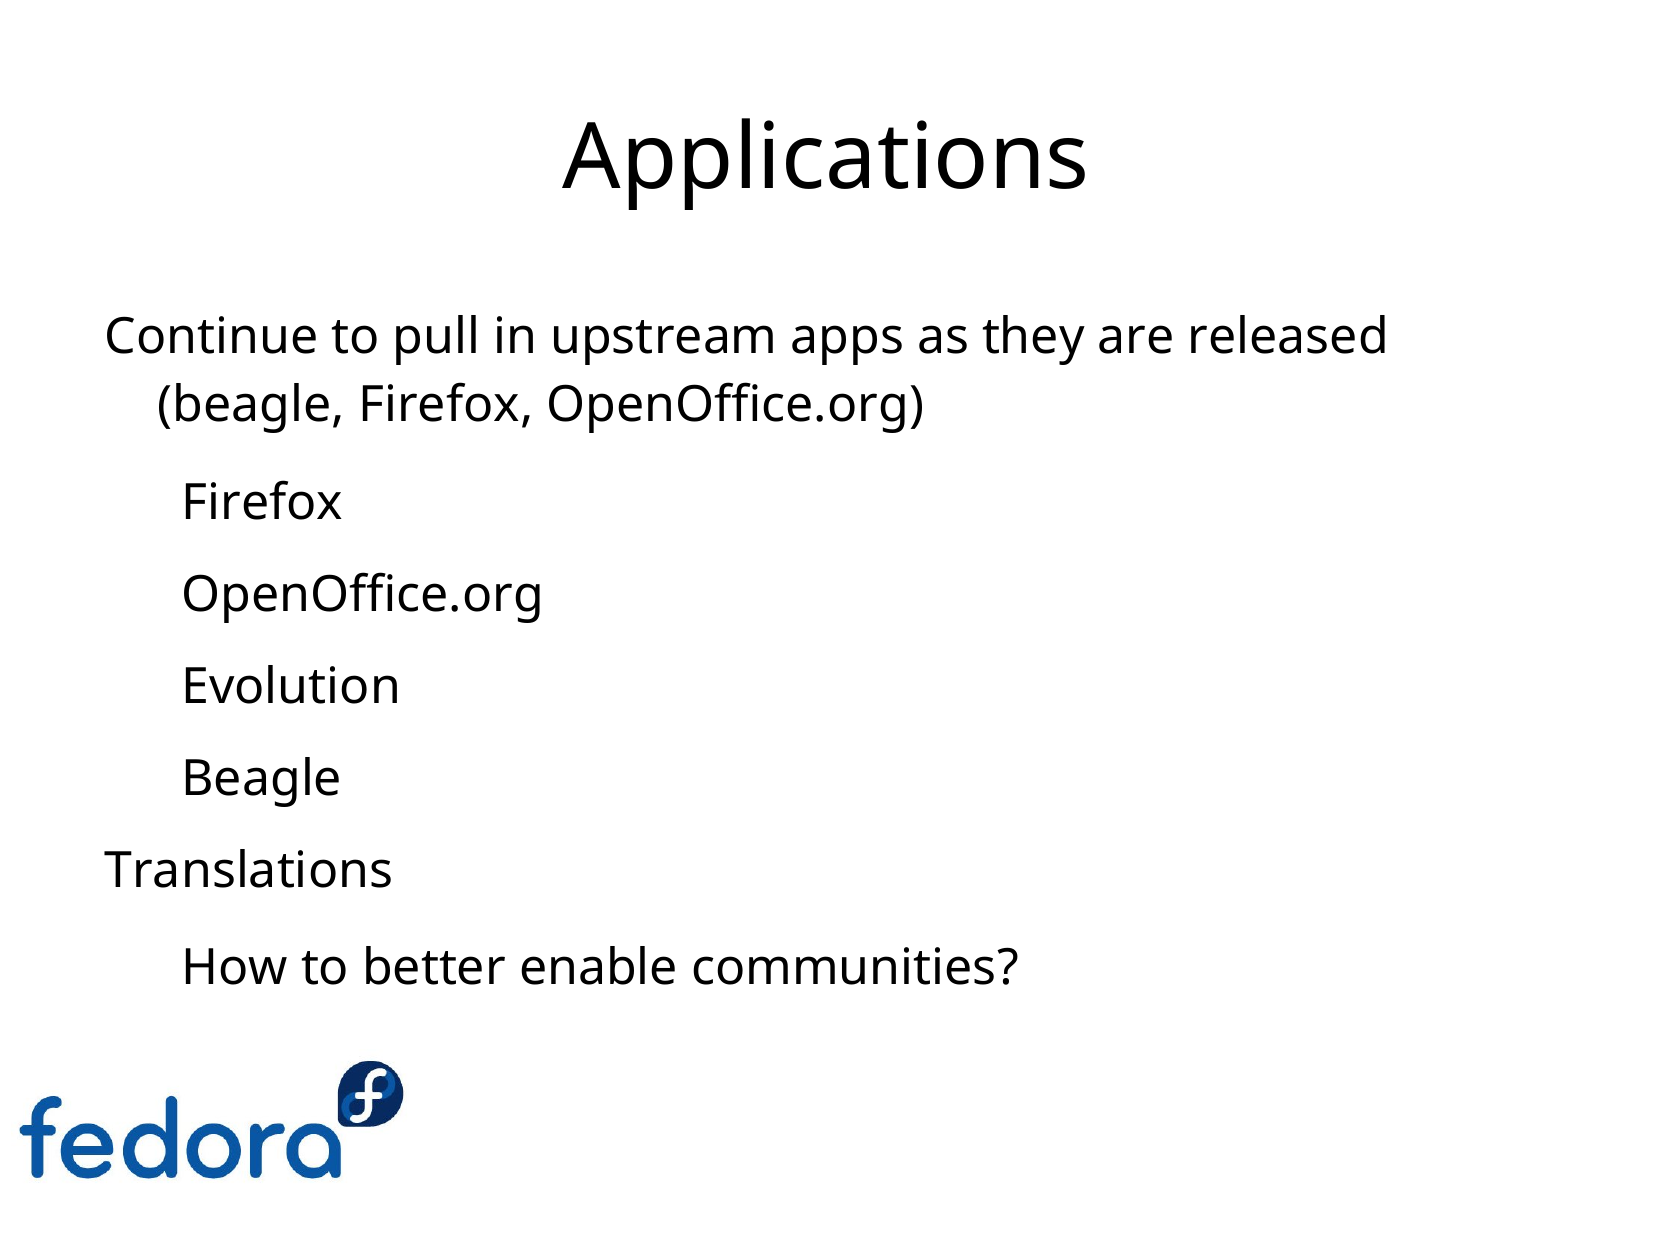

# Applications
Continue to pull in upstream apps as they are released (beagle, Firefox, OpenOffice.org)
Firefox
OpenOffice.org
Evolution
Beagle
Translations
How to better enable communities?